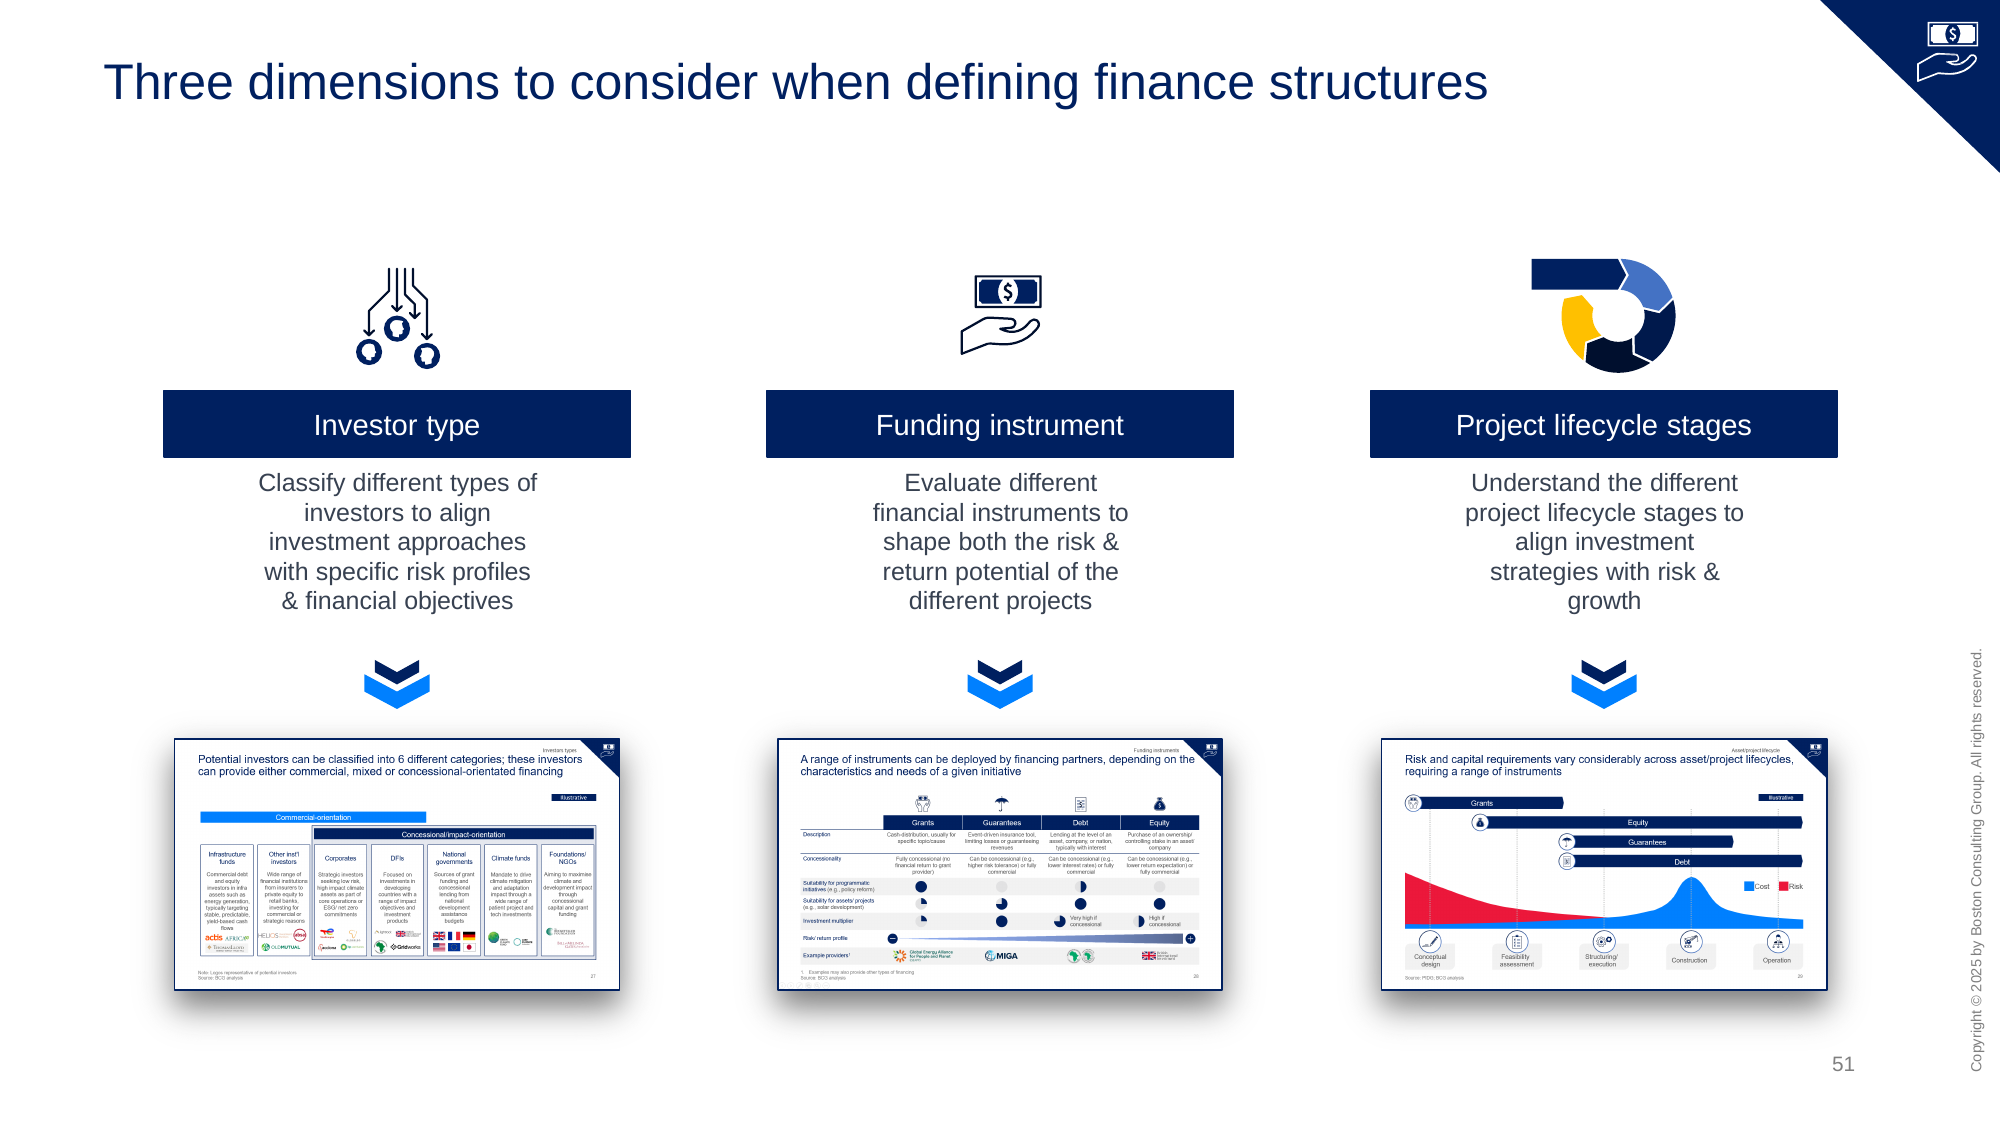

49
# Three dimensions to consider when defining finance structures
Investor type
Funding instrument
Project lifecycle stages
Classify different types of investors to align investment approaches with specific risk profiles & financial objectives
Evaluate different financial instruments to shape both the risk & return potential of the different projects
Understand the different project lifecycle stages to align investment strategies with risk & growth